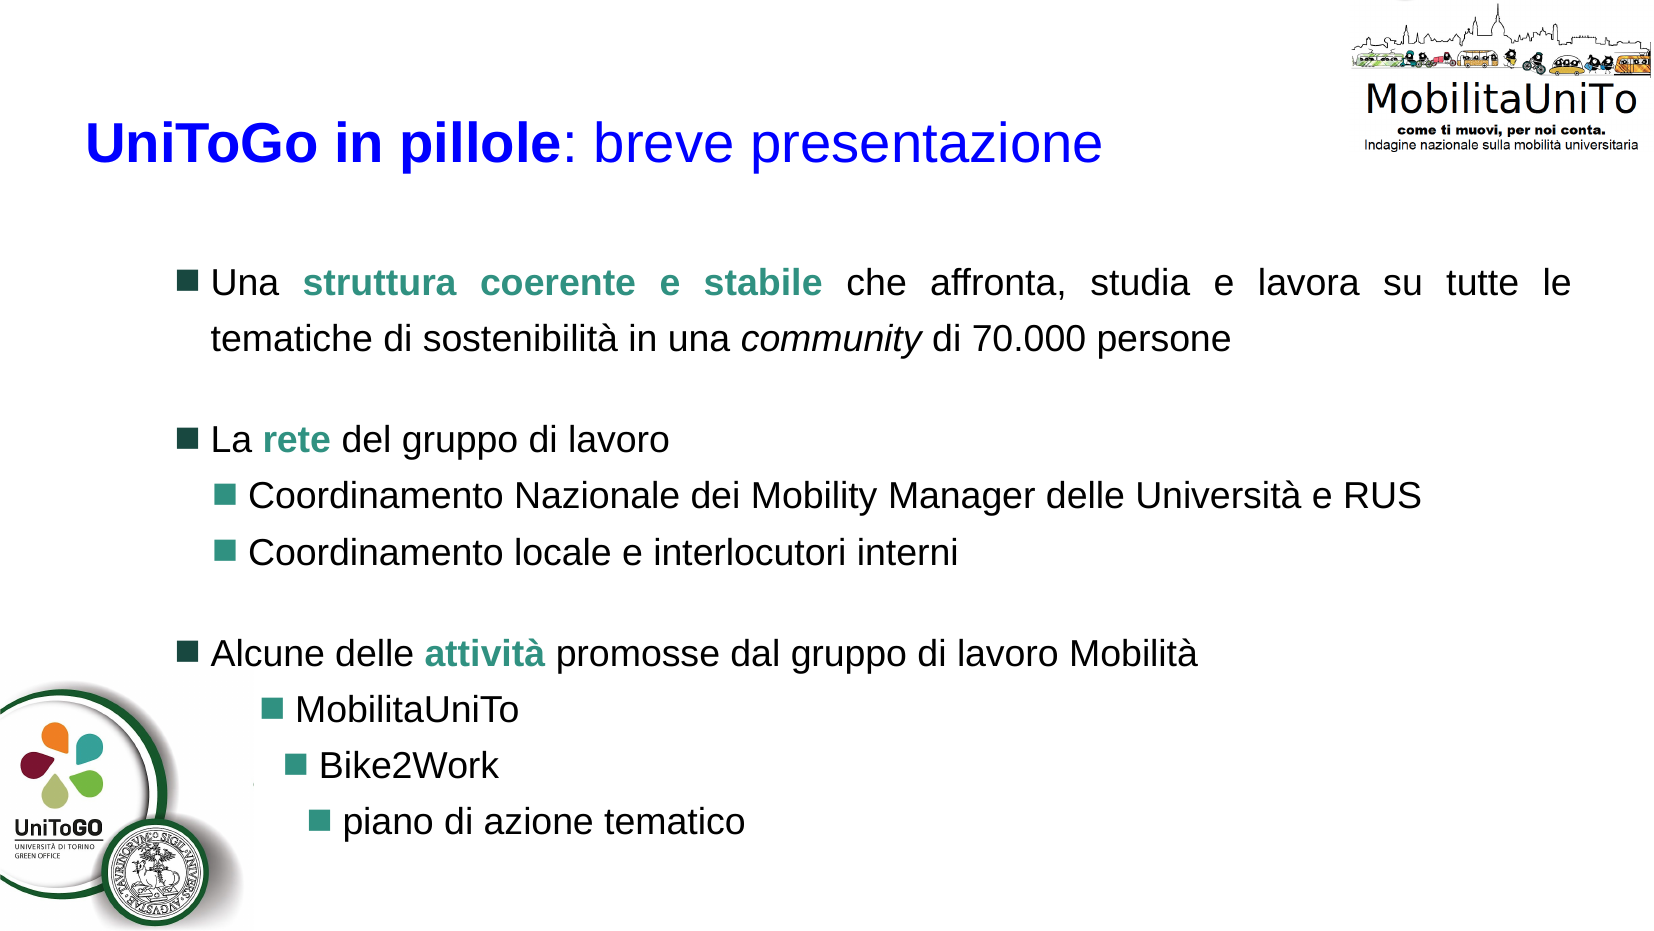

# UniToGo in pillole: breve presentazione
Una struttura coerente e stabile che affronta, studia e lavora su tutte le tematiche di sostenibilità in una community di 70.000 persone
La rete del gruppo di lavoro
Coordinamento Nazionale dei Mobility Manager delle Università e RUS
Coordinamento locale e interlocutori interni
Alcune delle attività promosse dal gruppo di lavoro Mobilità
MobilitaUniTo
Bike2Work
piano di azione tematico